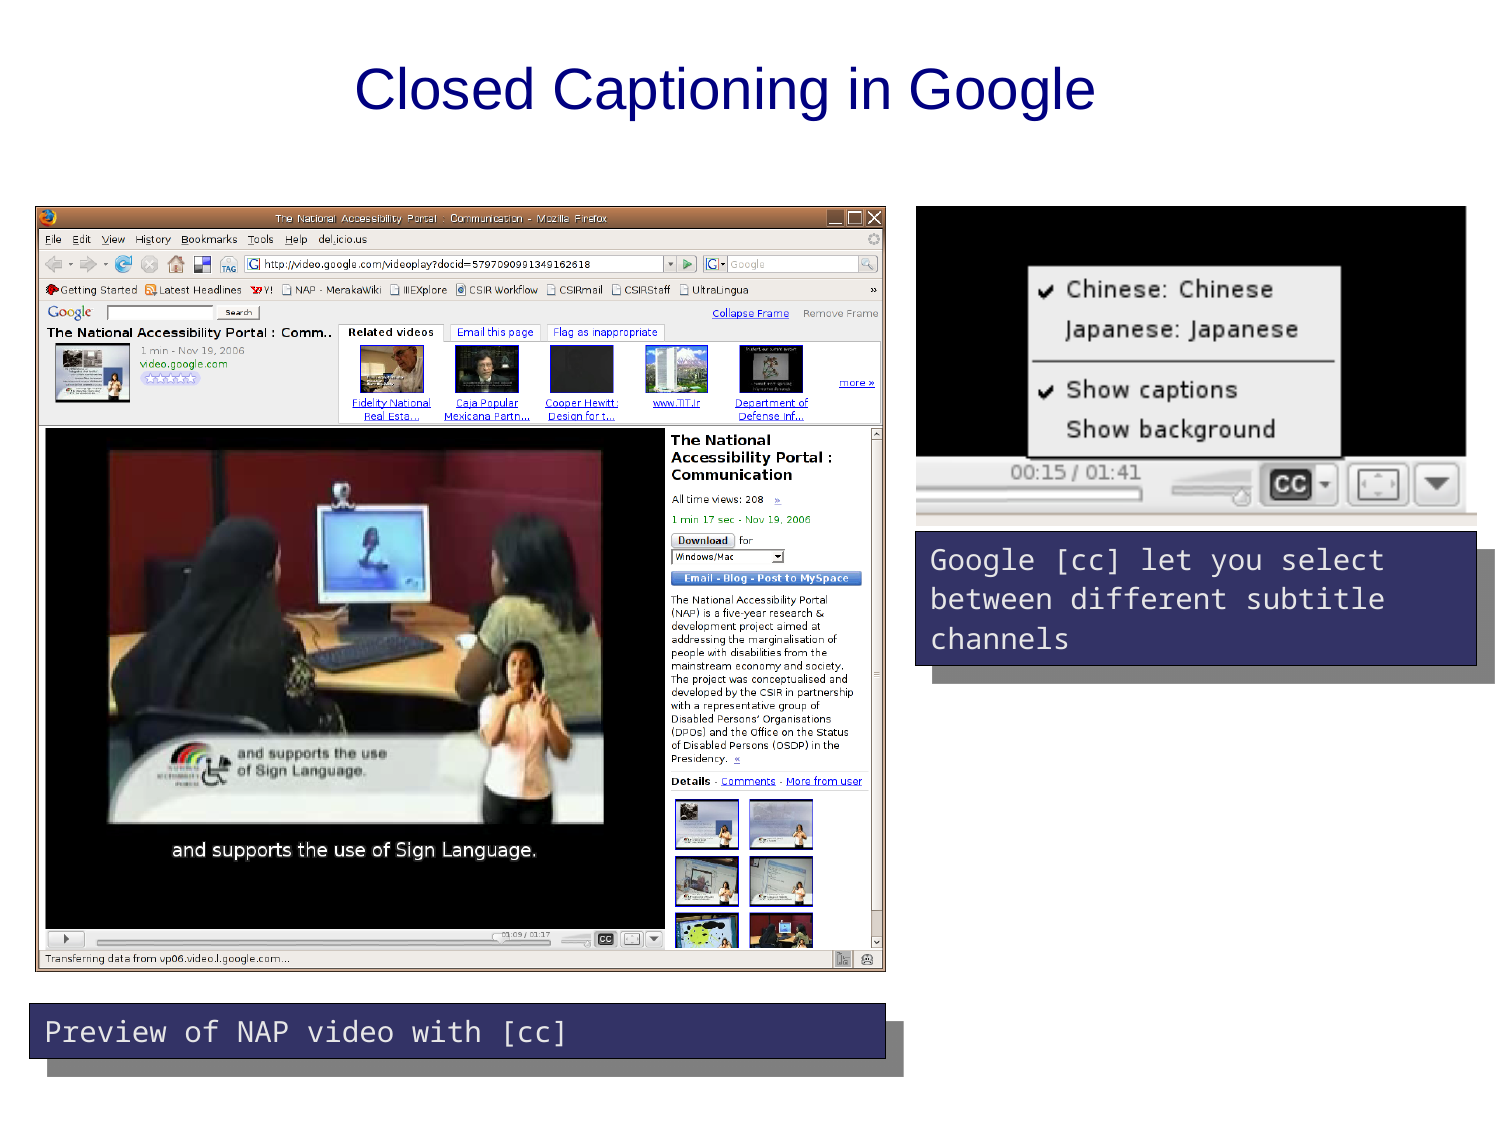

# Closed Captioning in Google
Google [cc] let you select between different subtitle channels
Preview of NAP video with [cc]